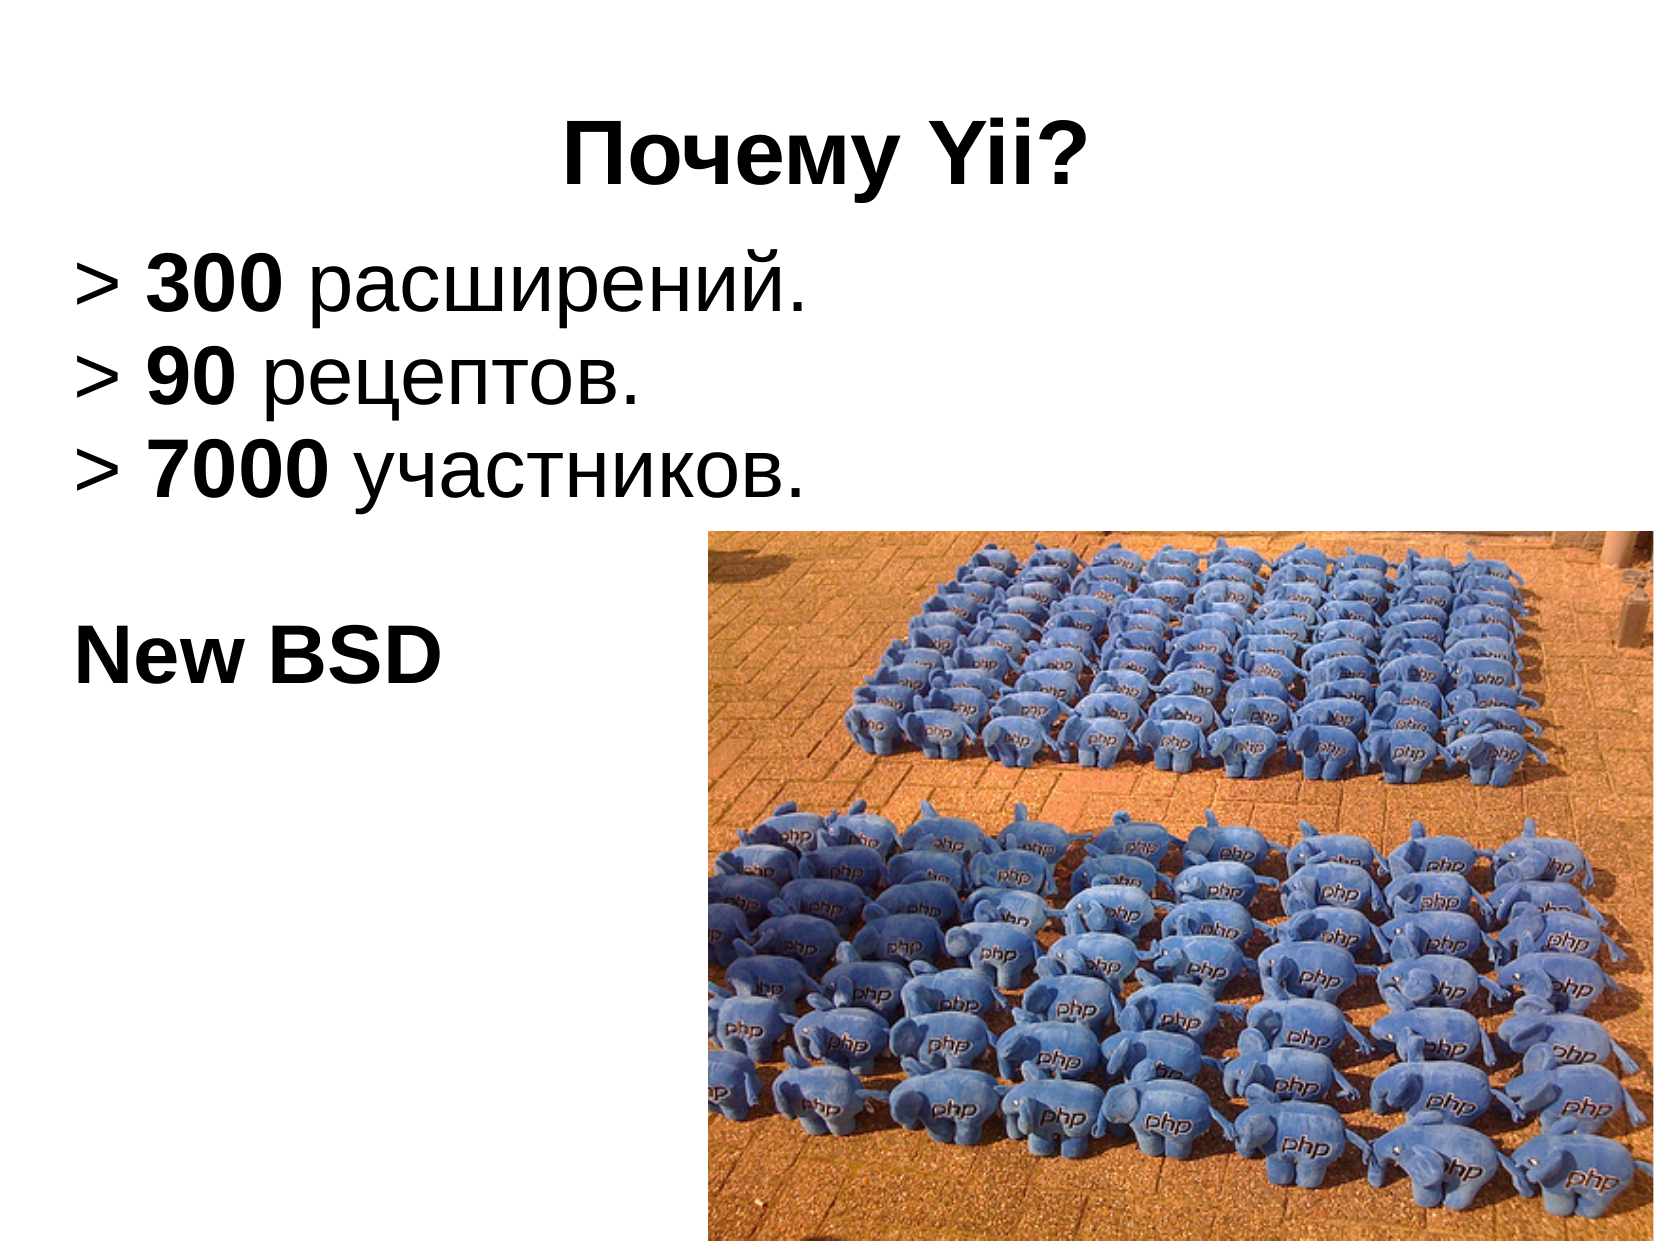

# Почему Yii?
> 300 расширений.
> 90 рецептов.
> 7000 участников.
New BSD
4